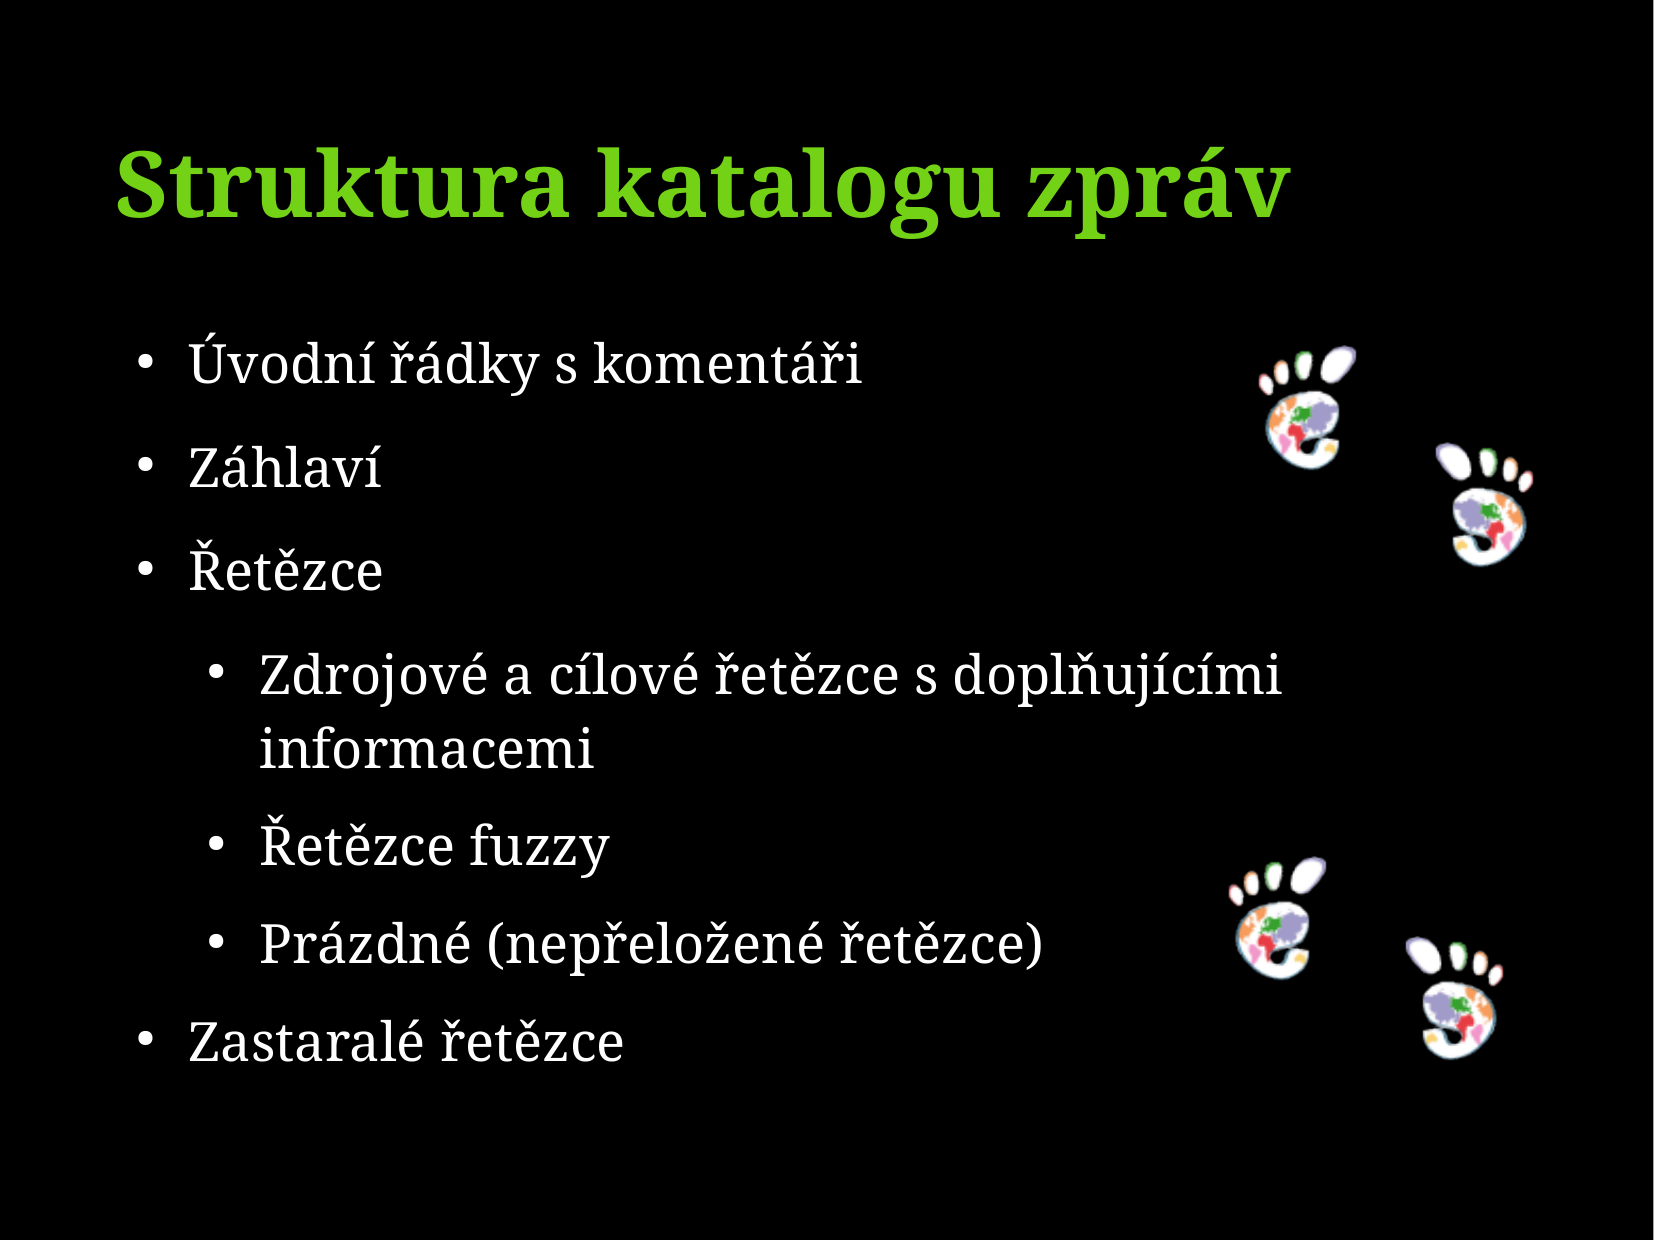

# Struktura katalogu zpráv
Úvodní řádky s komentáři
Záhlaví
Řetězce
Zdrojové a cílové řetězce s doplňujícími informacemi
Řetězce fuzzy
Prázdné (nepřeložené řetězce)
Zastaralé řetězce